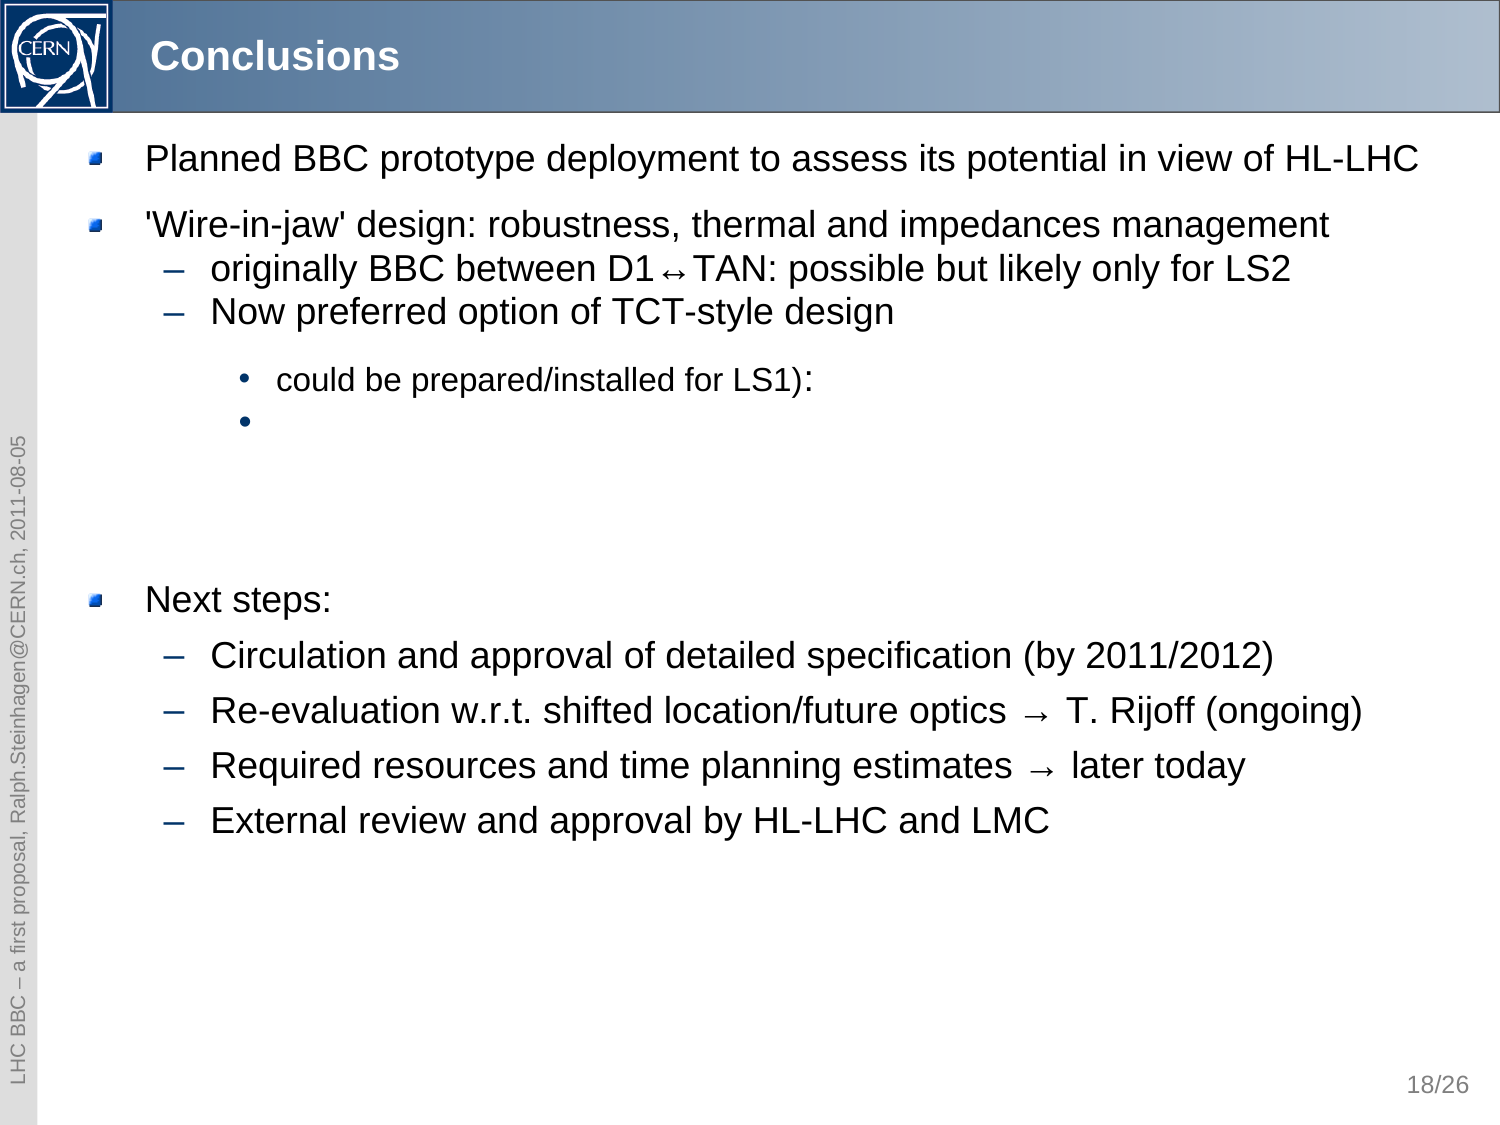

# Conclusions
Planned BBC prototype deployment to assess its potential in view of HL-LHC
'Wire-in-jaw' design: robustness, thermal and impedances management
originally BBC between D1↔TAN: possible but likely only for LS2
Now preferred option of TCT-style design
could be prepared/installed for LS1):
Next steps:
Circulation and approval of detailed specification (by 2011/2012)
Re-evaluation w.r.t. shifted location/future optics → T. Rijoff (ongoing)
Required resources and time planning estimates → later today
External review and approval by HL-LHC and LMC